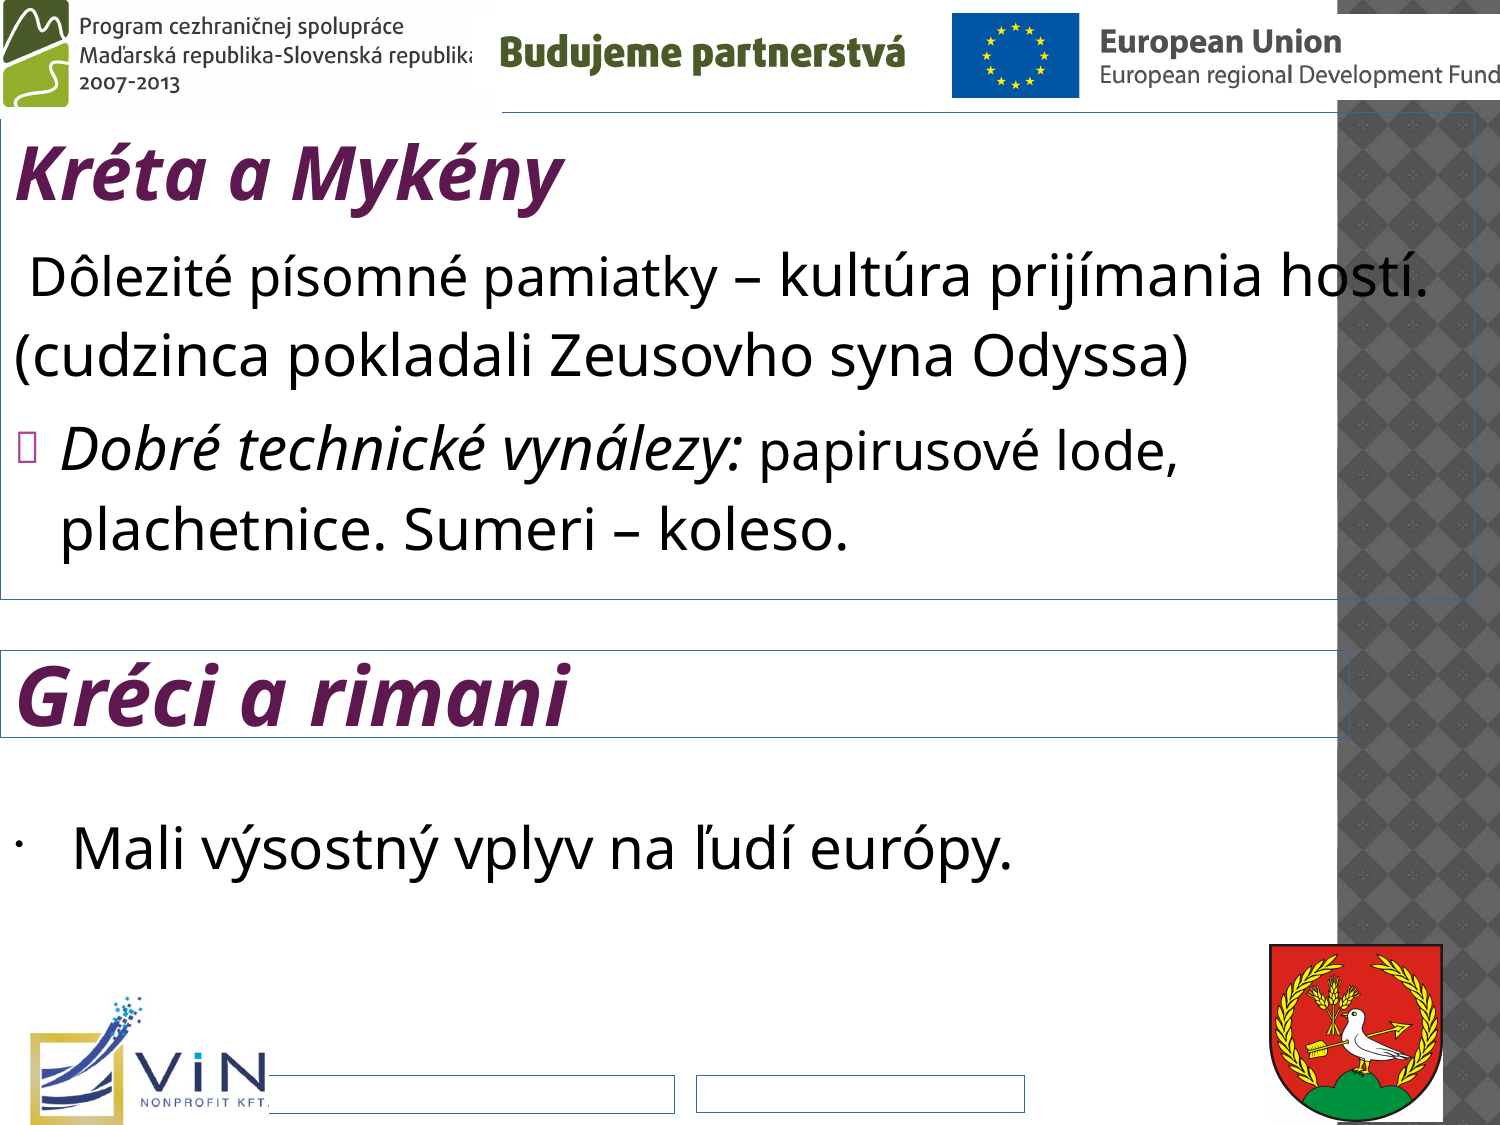

Kréta a Mykény
 Dôlezité písomné pamiatky – kultúra prijímania hostí. (cudzinca pokladali Zeusovho syna Odyssa)
Dobré technické vynálezy: papirusové lode, plachetnice. Sumeri – koleso.
# Gréci a rimani
Mali výsostný vplyv na ľudí európy.